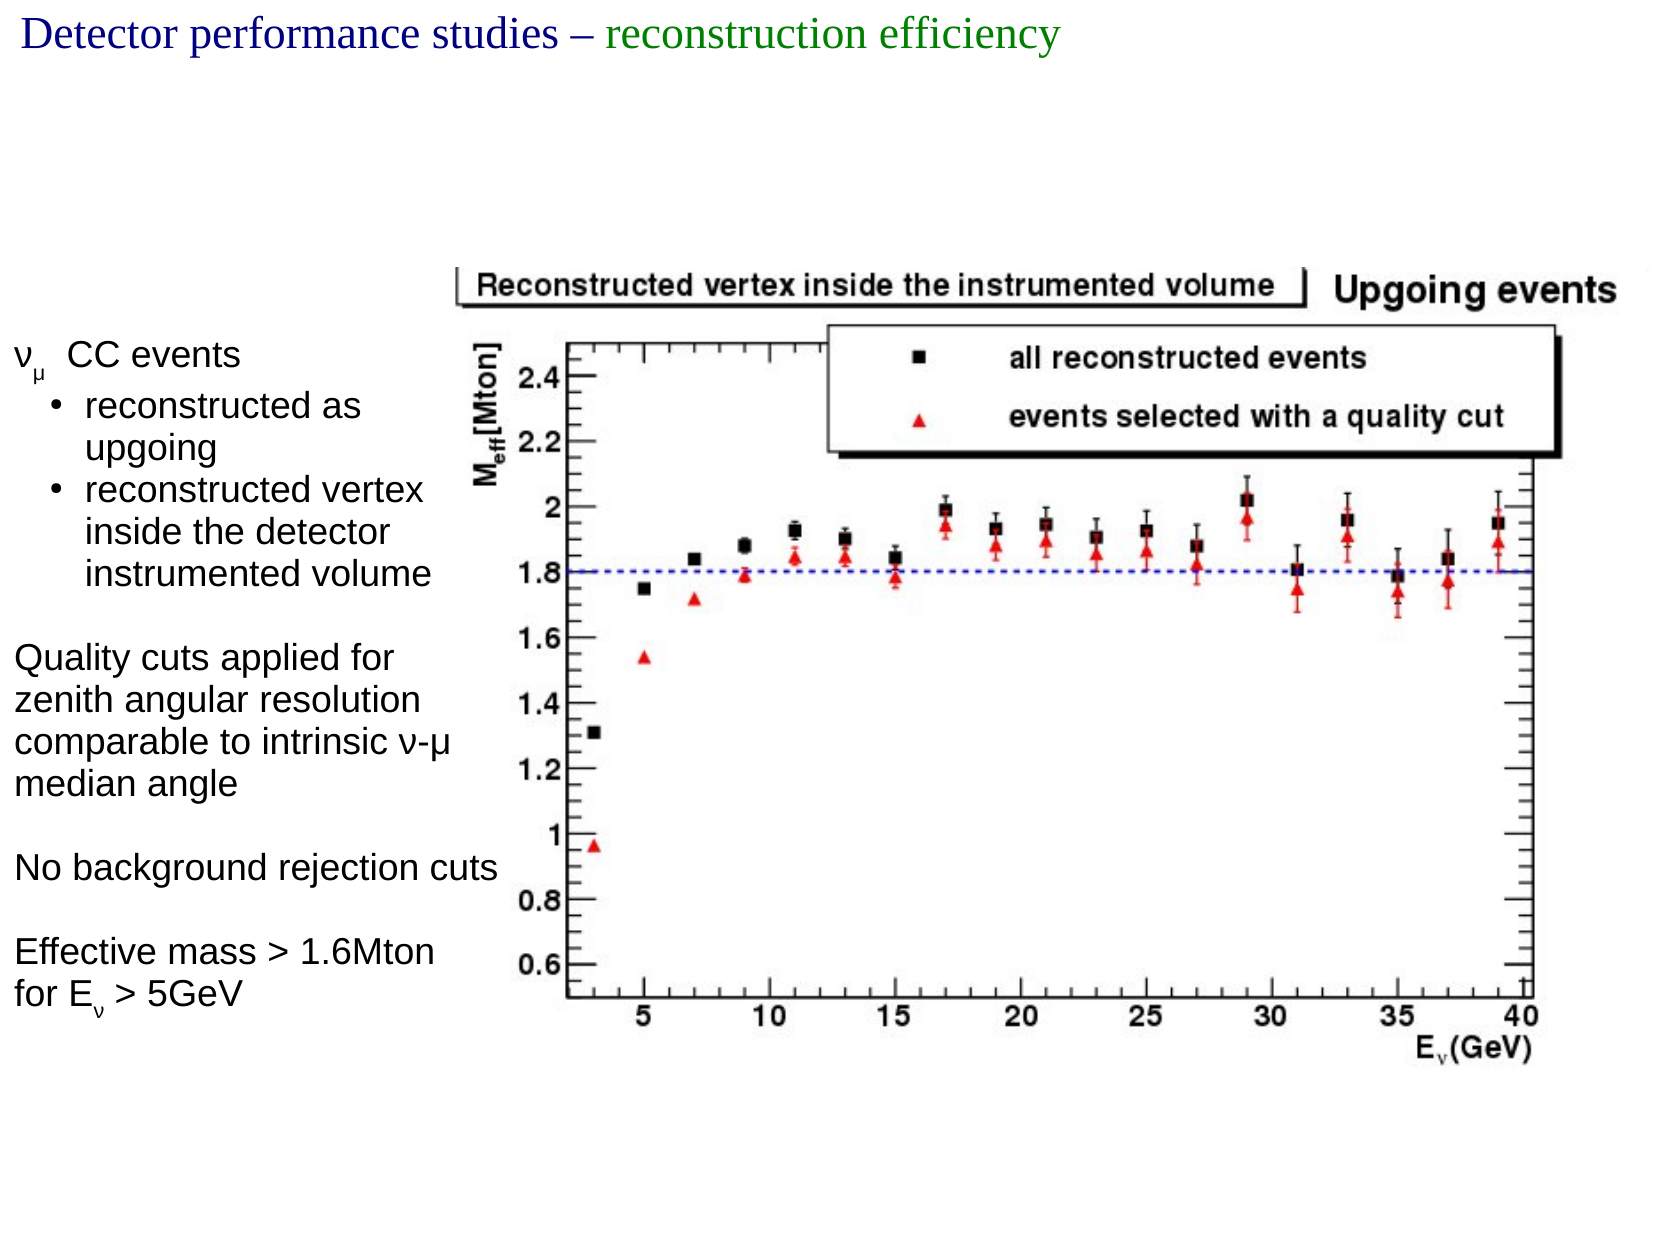

Detector performance studies – reconstruction efficiency
νμ CC events
reconstructed as upgoing
reconstructed vertex inside the detector instrumented volume
Quality cuts applied for zenith angular resolution comparable to intrinsic ν-μ median angle
No background rejection cuts
Effective mass > 1.6Mton
for Eν > 5GeV